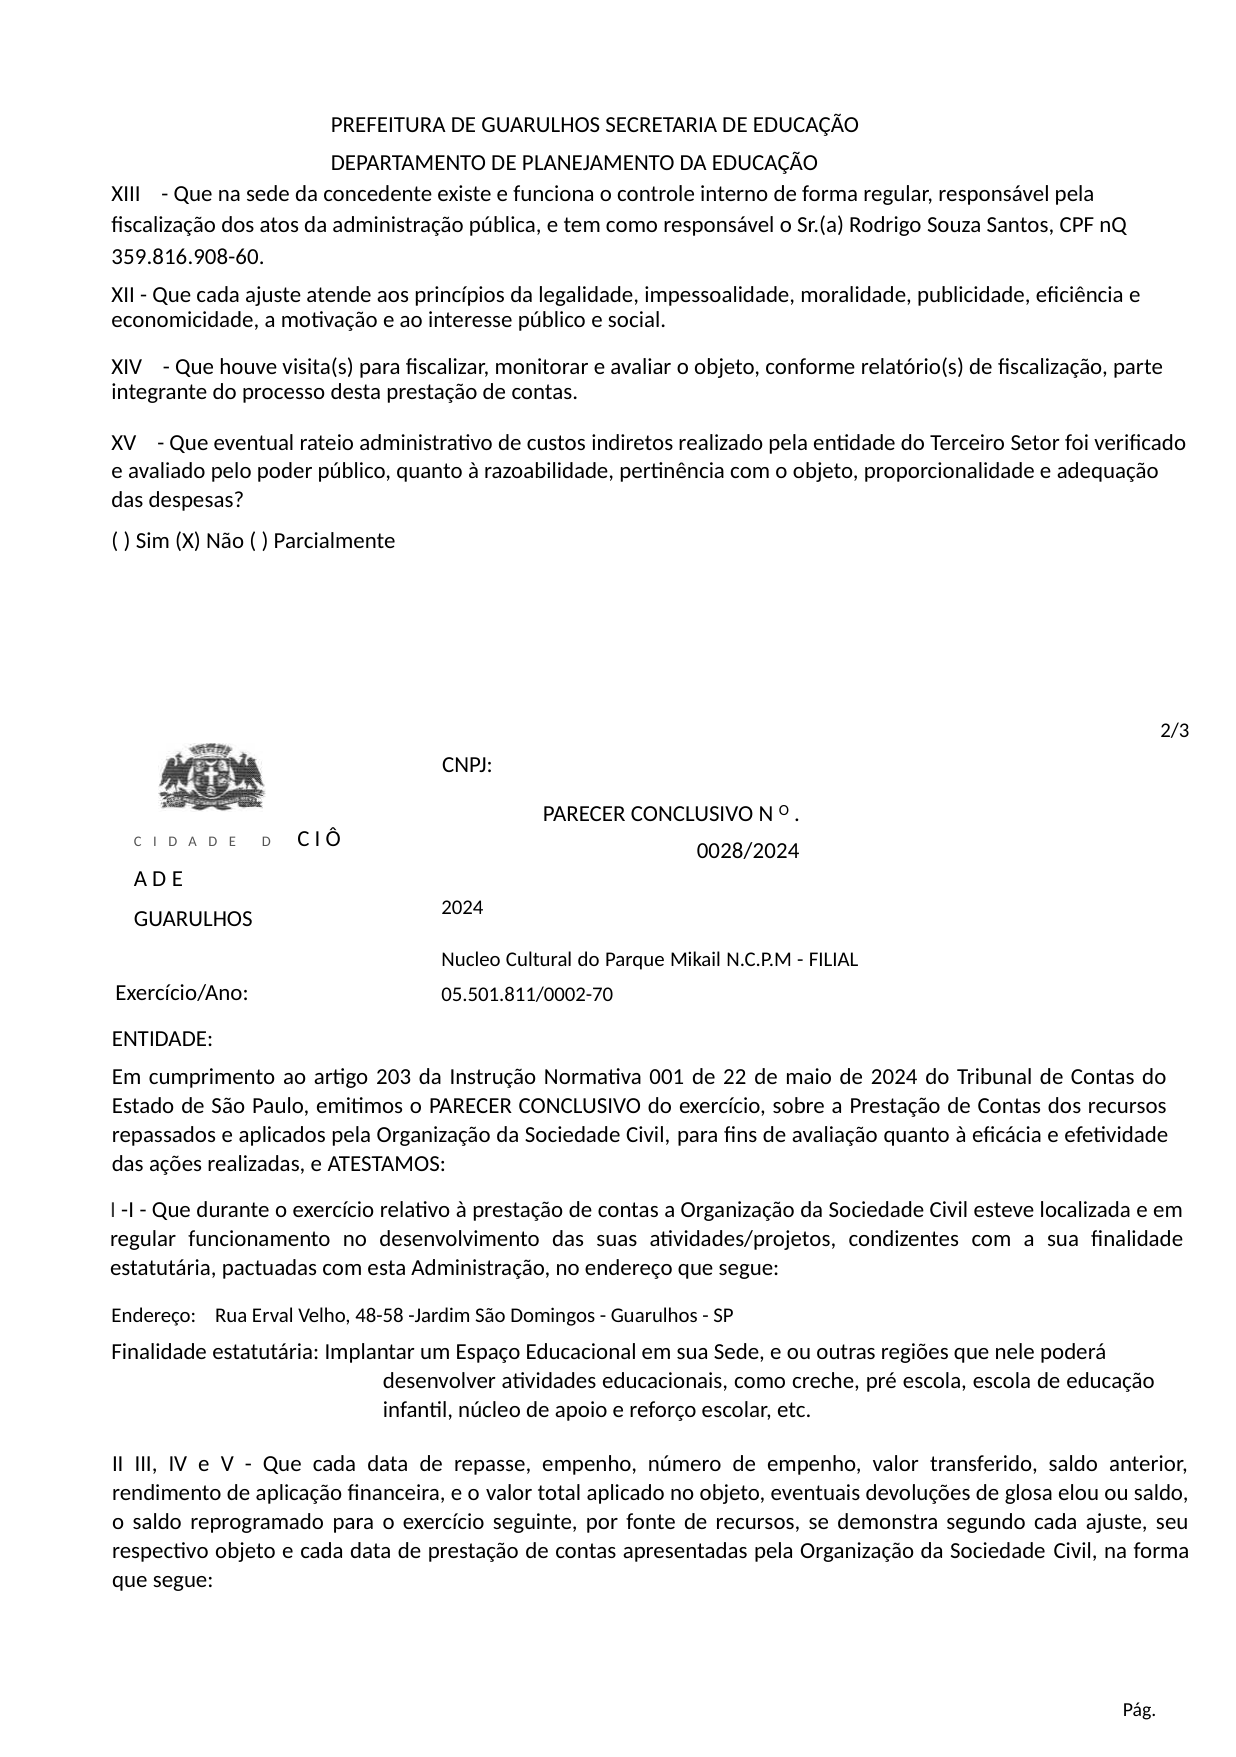

PREFEITURA DE GUARULHOS SECRETARIA DE EDUCAÇÃO
DEPARTAMENTO DE PLANEJAMENTO DA EDUCAÇÃO
XIII - Que na sede da concedente existe e funciona o controle interno de forma regular, responsável pela fiscalização dos atos da administração pública, e tem como responsável o Sr.(a) Rodrigo Souza Santos, CPF nQ 359.816.908-60.
XII - Que cada ajuste atende aos princípios da legalidade, impessoalidade, moralidade, publicidade, eficiência e economicidade, a motivação e ao interesse público e social.
XIV - Que houve visita(s) para fiscalizar, monitorar e avaliar o objeto, conforme relatório(s) de fiscalização, parte integrante do processo desta prestação de contas.
XV - Que eventual rateio administrativo de custos indiretos realizado pela entidade do Terceiro Setor foi verificado e avaliado pelo poder público, quanto à razoabilidade, pertinência com o objeto, proporcionalidade e adequação das despesas?
( ) Sim (X) Não ( ) Parcialmente
2/3
CNPJ:
PARECER CONCLUSIVO N O .
0028/2024
CIDADE D C I Ô
A D E
GUARULHOS
2024
Nucleo Cultural do Parque Mikail N.C.P.M - FILIAL 05.501.811/0002-70
Exercício/Ano:
ENTIDADE:
Em cumprimento ao artigo 203 da Instrução Normativa 001 de 22 de maio de 2024 do Tribunal de Contas do Estado de São Paulo, emitimos o PARECER CONCLUSIVO do exercício, sobre a Prestação de Contas dos recursos repassados e aplicados pela Organização da Sociedade Civil, para fins de avaliação quanto à eficácia e efetividade das ações realizadas, e ATESTAMOS:
I -I - Que durante o exercício relativo à prestação de contas a Organização da Sociedade Civil esteve localizada e em regular funcionamento no desenvolvimento das suas atividades/projetos, condizentes com a sua finalidade estatutária, pactuadas com esta Administração, no endereço que segue:
Endereço: Rua Erval Velho, 48-58 -Jardim São Domingos - Guarulhos - SP
Finalidade estatutária: Implantar um Espaço Educacional em sua Sede, e ou outras regiões que nele poderá
desenvolver atividades educacionais, como creche, pré escola, escola de educação infantil, núcleo de apoio e reforço escolar, etc.
II III, IV e V - Que cada data de repasse, empenho, número de empenho, valor transferido, saldo anterior, rendimento de aplicação financeira, e o valor total aplicado no objeto, eventuais devoluções de glosa elou ou saldo, o saldo reprogramado para o exercício seguinte, por fonte de recursos, se demonstra segundo cada ajuste, seu respectivo objeto e cada data de prestação de contas apresentadas pela Organização da Sociedade Civil, na forma que segue:
Pág.